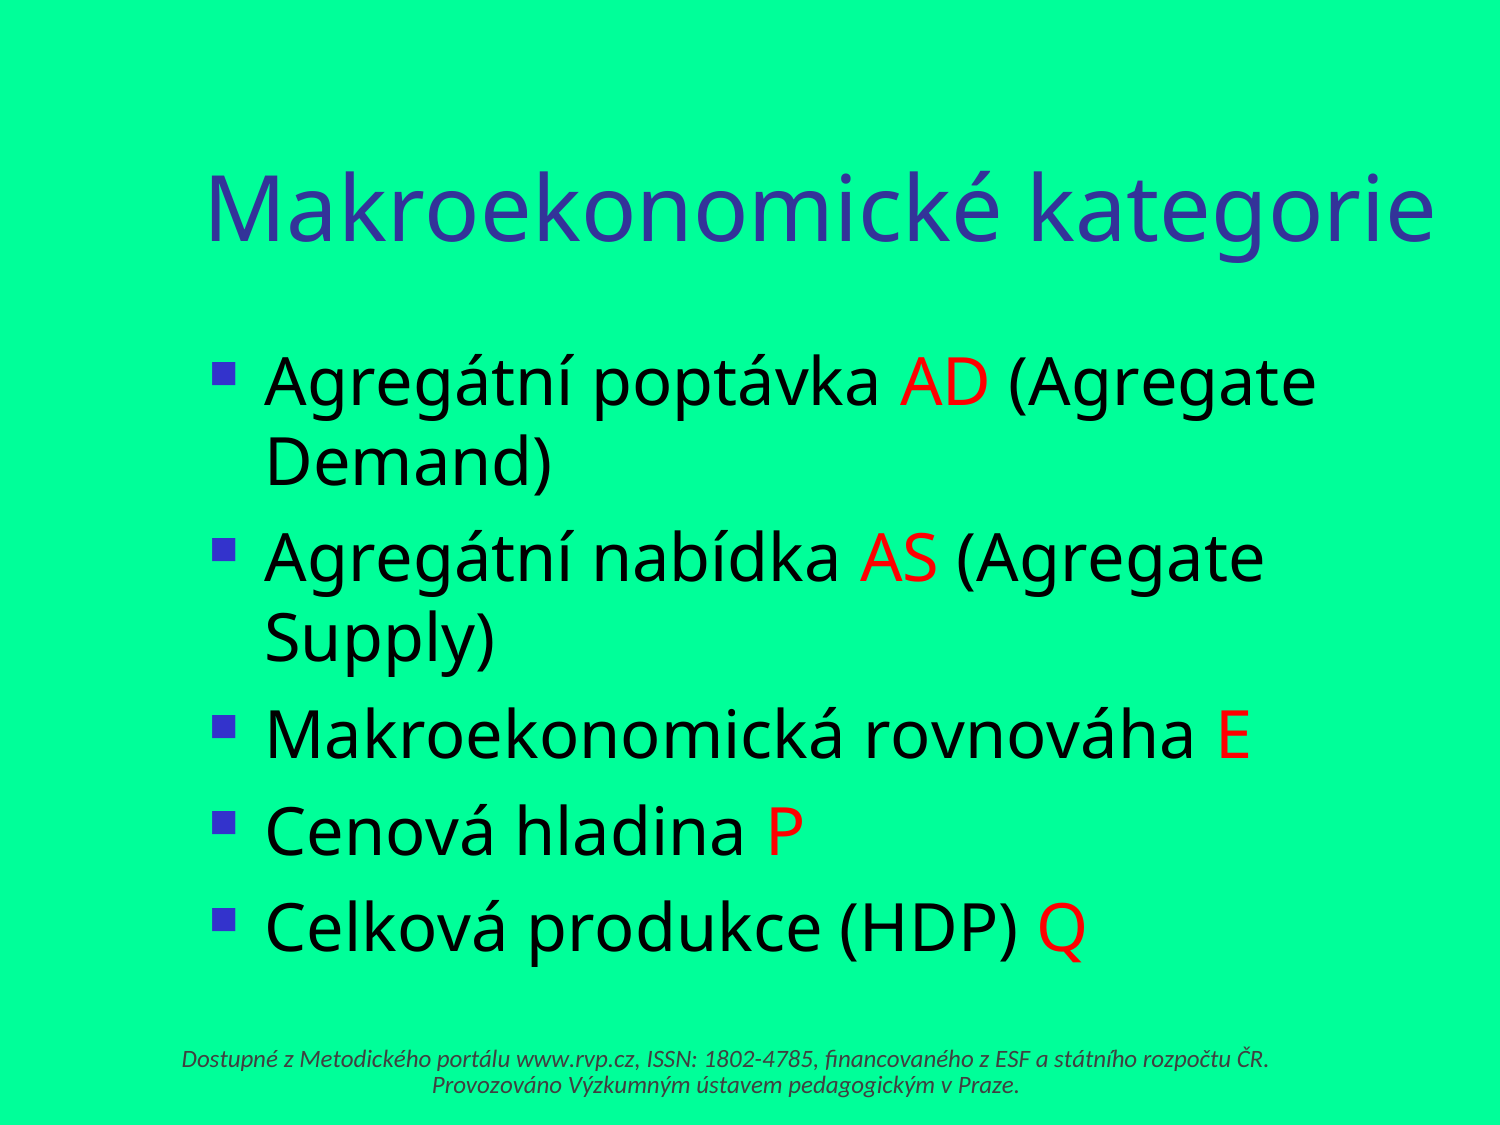

# Makroekonomické kategorie
Agregátní poptávka AD (Agregate Demand)
Agregátní nabídka AS (Agregate Supply)
Makroekonomická rovnováha E
Cenová hladina P
Celková produkce (HDP) Q
Dostupné z Metodického portálu www.rvp.cz, ISSN: 1802-4785, financovaného z ESF a státního rozpočtu ČR. Provozováno Výzkumným ústavem pedagogickým v Praze.